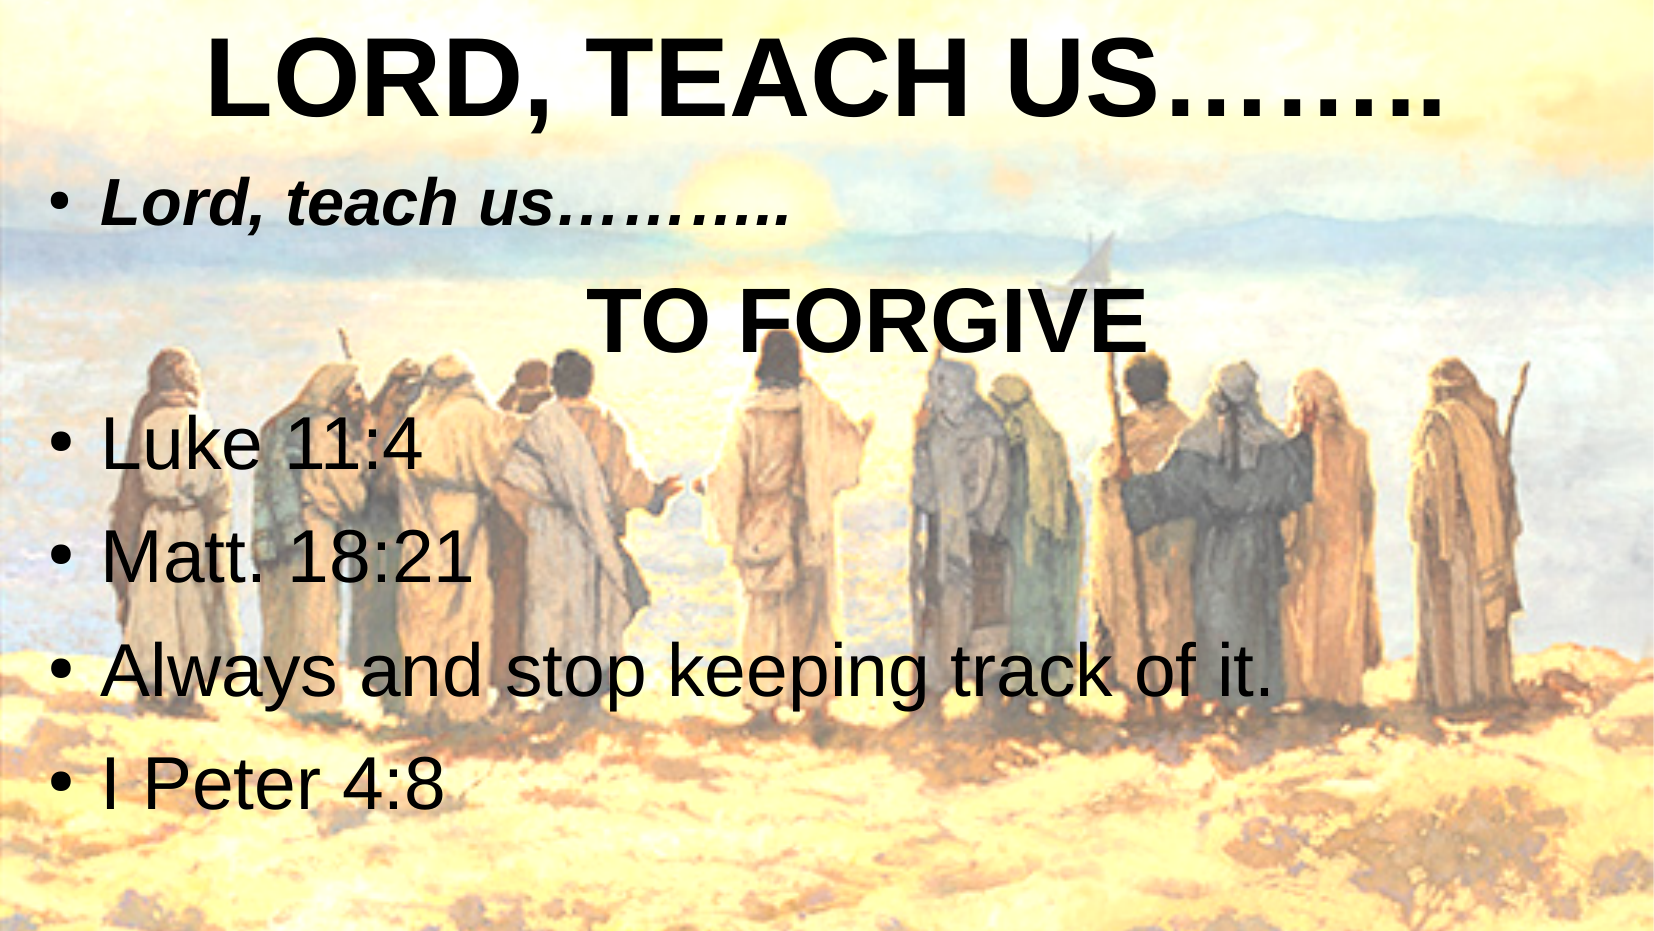

# LORD, TEACH US……..
Lord, teach us………..
TO FORGIVE
Luke 11:4
Matt. 18:21
Always and stop keeping track of it.
I Peter 4:8